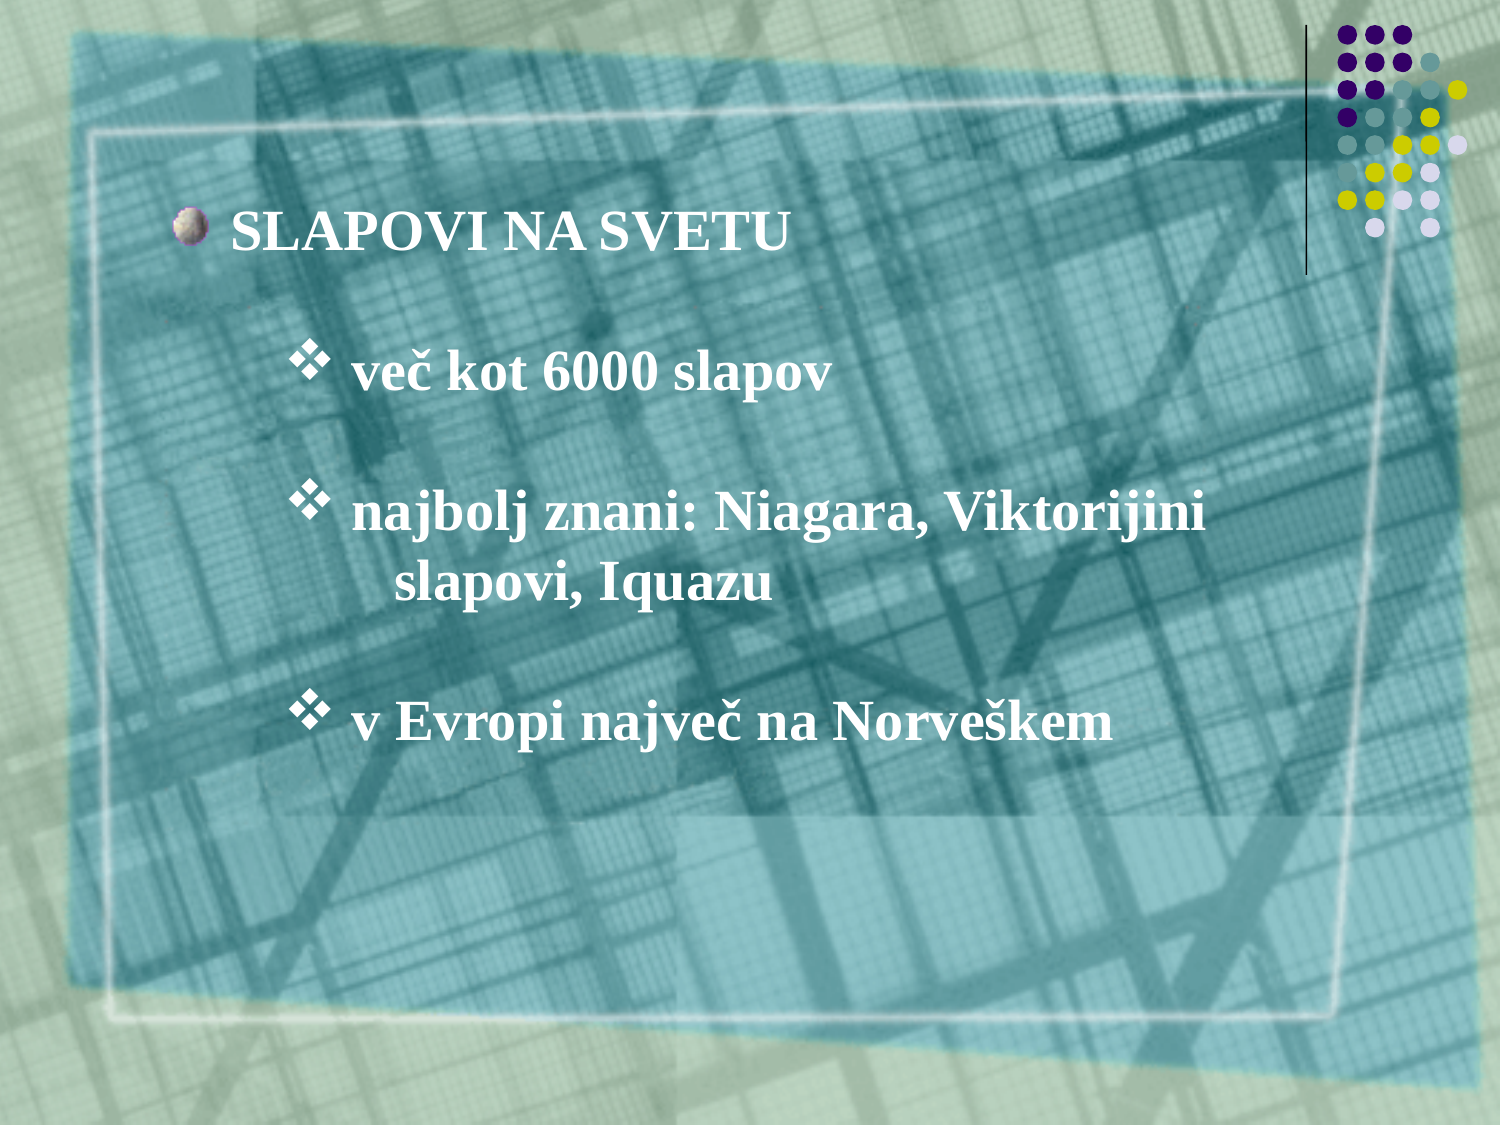

SLAPOVI NA SVETU
 več kot 6000 slapov
 najbolj znani: Niagara, Viktorijini
slapovi, Iquazu
 v Evropi največ na Norveškem